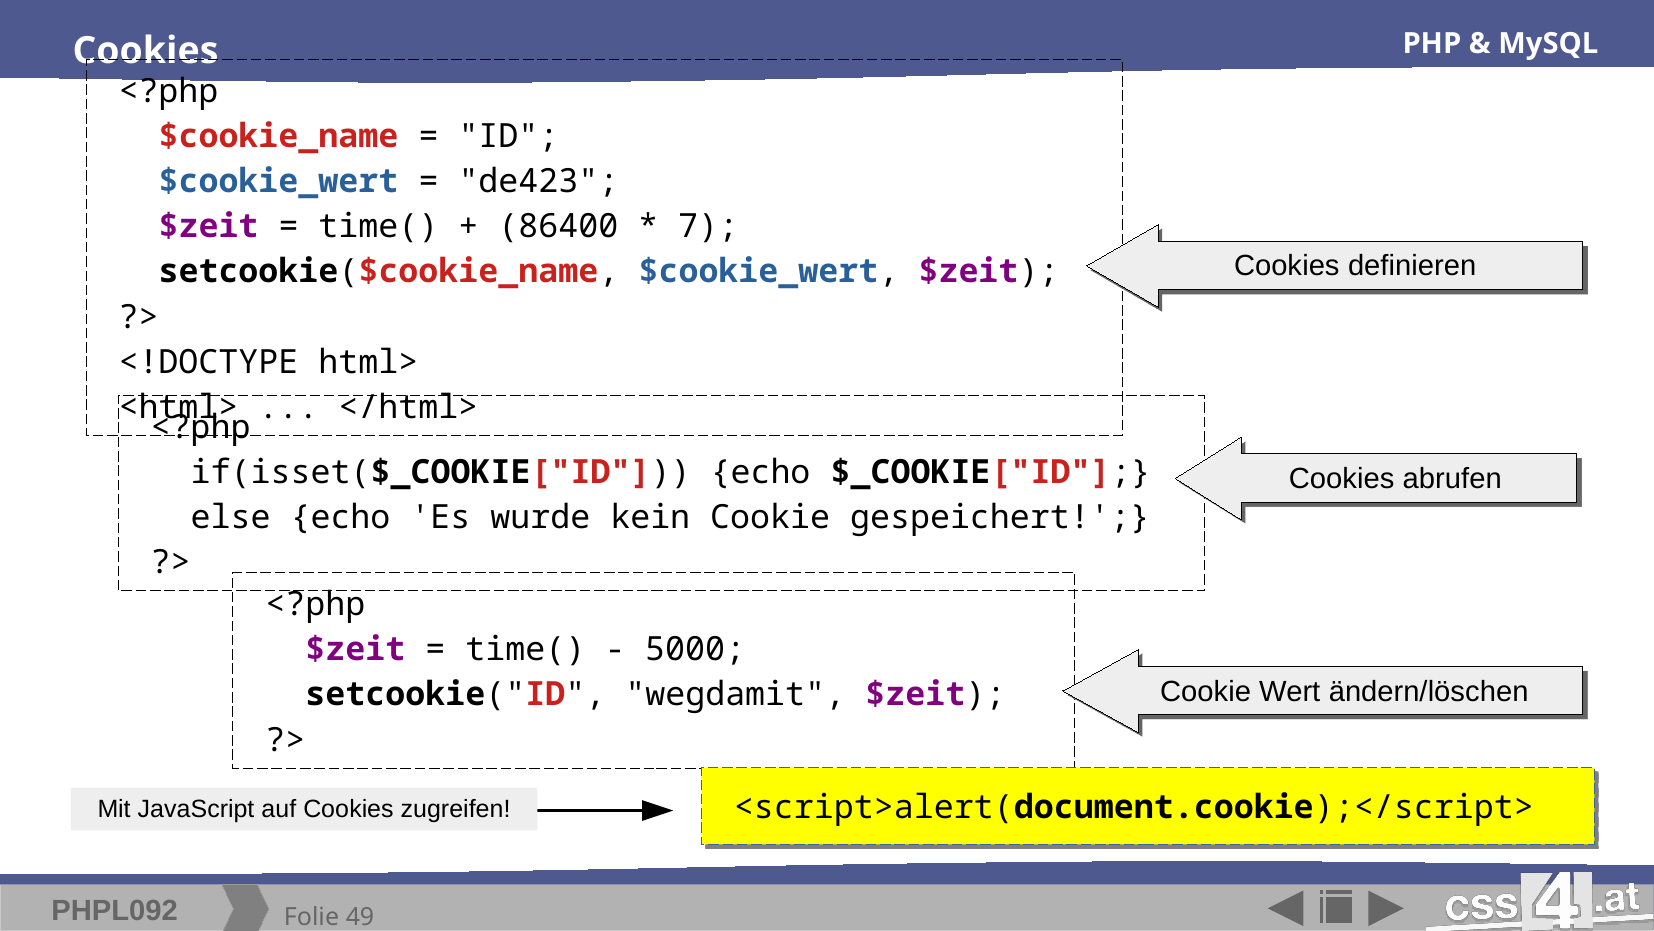

PHP & MySQL
Cookies
<?php
 $cookie_name = "ID";
 $cookie_wert = "de423";
 $zeit = time() + (86400 * 7);
 setcookie($cookie_name, $cookie_wert, $zeit);
?>
<!DOCTYPE html>
<html> ... </html>
Cookies definieren
<?php
 if(isset($_COOKIE["ID"])) {echo $_COOKIE["ID"];}
 else {echo 'Es wurde kein Cookie gespeichert!';}
?>
Cookies abrufen
<?php
 $zeit = time() - 5000;
 setcookie("ID", "wegdamit", $zeit);
?>
Cookie Wert ändern/löschen
<script>alert(document.cookie);</script>
Mit JavaScript auf Cookies zugreifen!
PHPL092
Folie